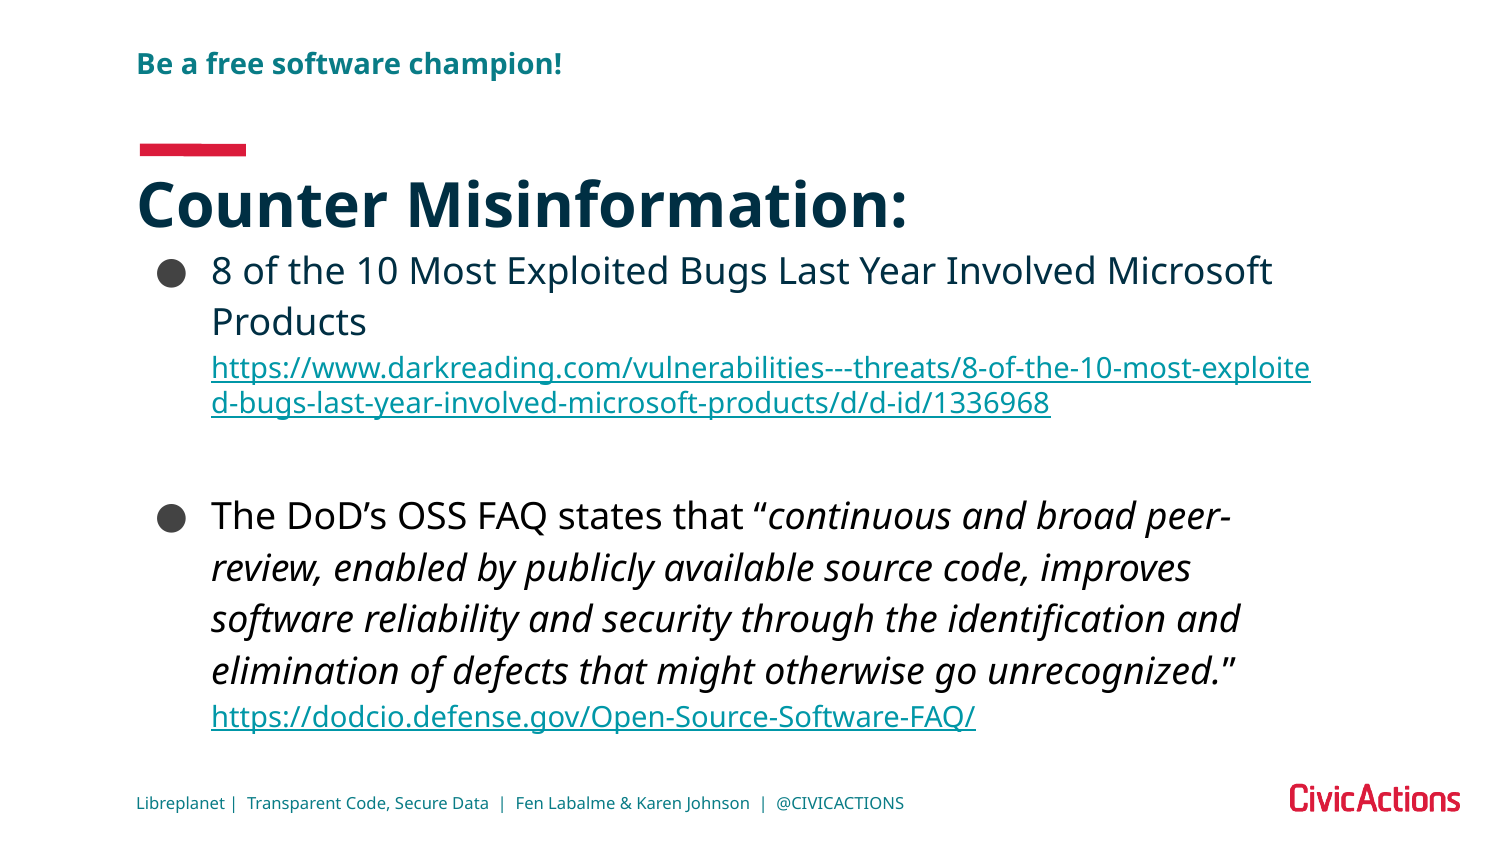

# Be a free software champion!
Counter Misinformation:
8 of the 10 Most Exploited Bugs Last Year Involved Microsoft Products
https://www.darkreading.com/vulnerabilities---threats/8-of-the-10-most-exploited-bugs-last-year-involved-microsoft-products/d/d-id/1336968
The DoD’s OSS FAQ states that “continuous and broad peer-review, enabled by publicly available source code, improves software reliability and security through the identification and elimination of defects that might otherwise go unrecognized.”
https://dodcio.defense.gov/Open-Source-Software-FAQ/
Libreplanet | Transparent Code, Secure Data | Fen Labalme & Karen Johnson | @CIVICACTIONS